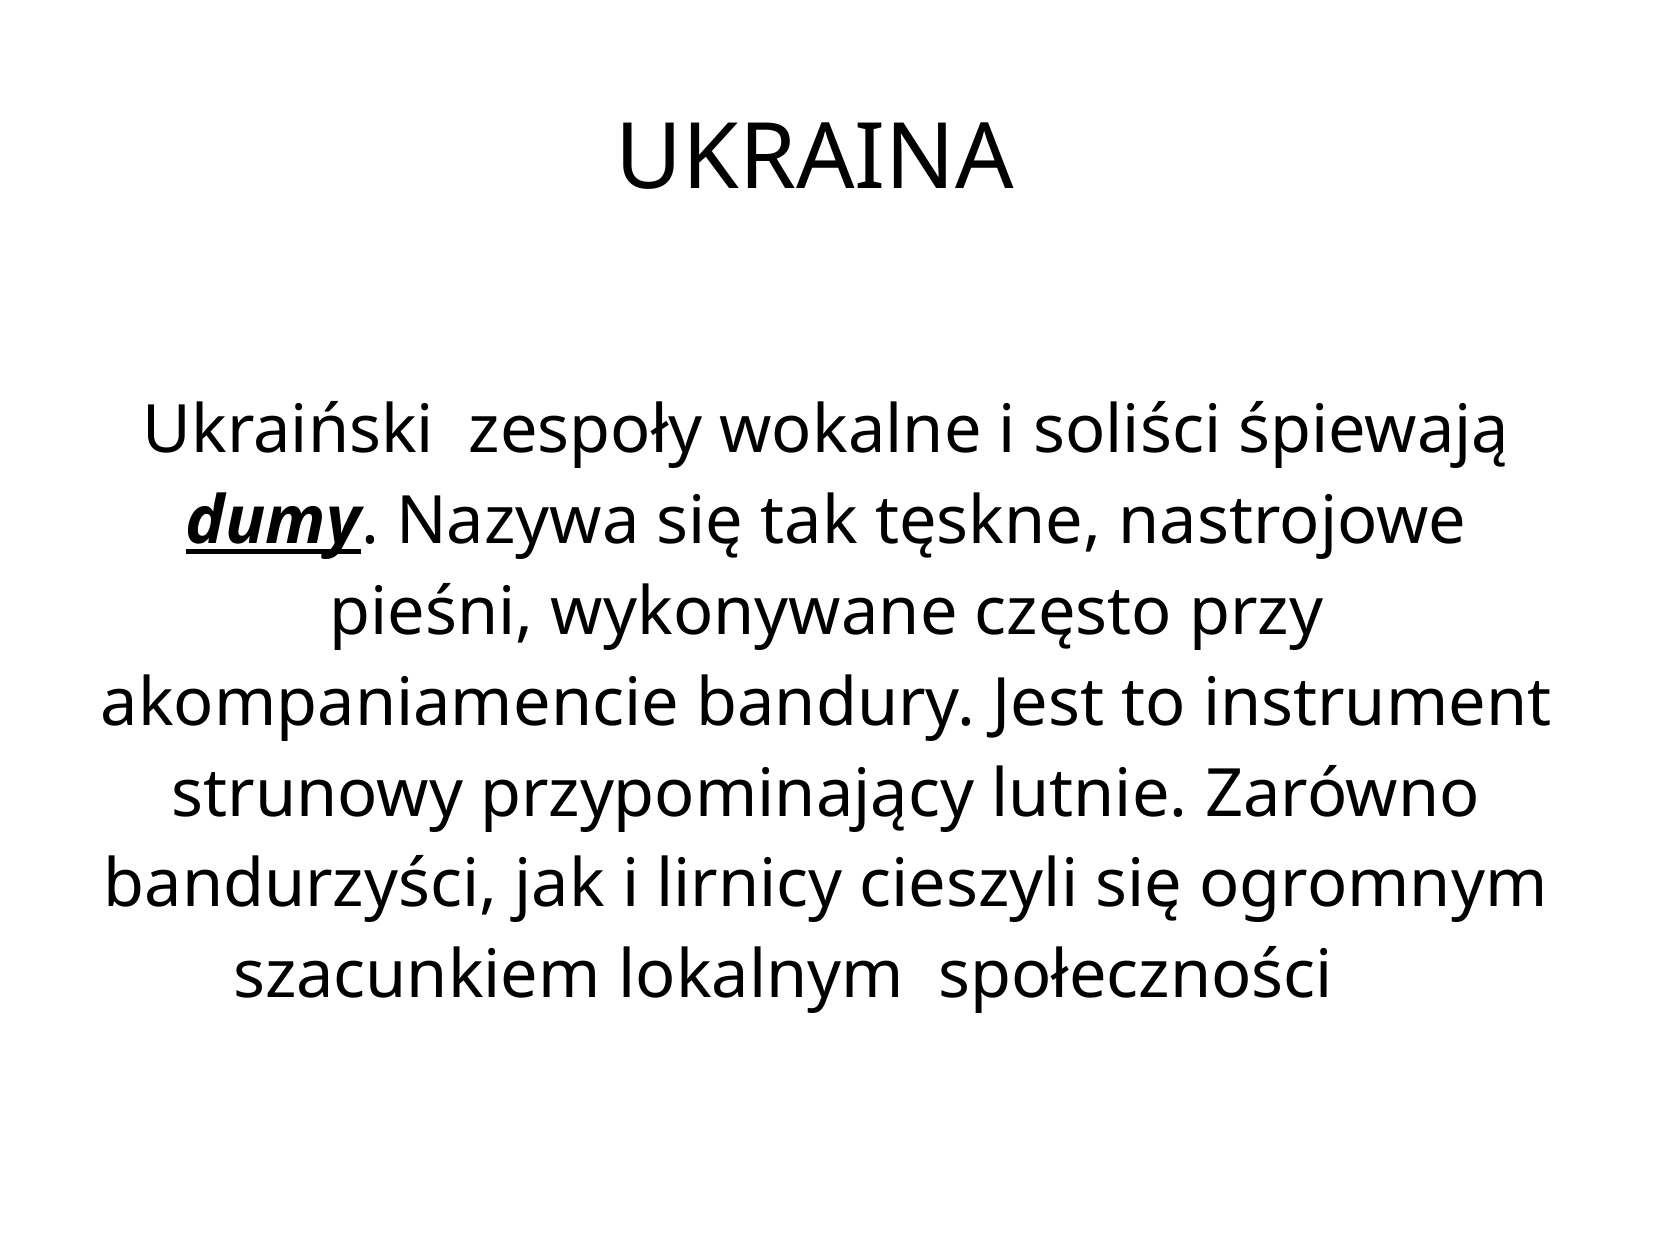

# UKRAINA
Ukraiński zespoły wokalne i soliści śpiewają dumy. Nazywa się tak tęskne, nastrojowe pieśni, wykonywane często przy akompaniamencie bandury. Jest to instrument strunowy przypominający lutnie. Zarówno bandurzyści, jak i lirnicy cieszyli się ogromnym szacunkiem lokalnym społeczności